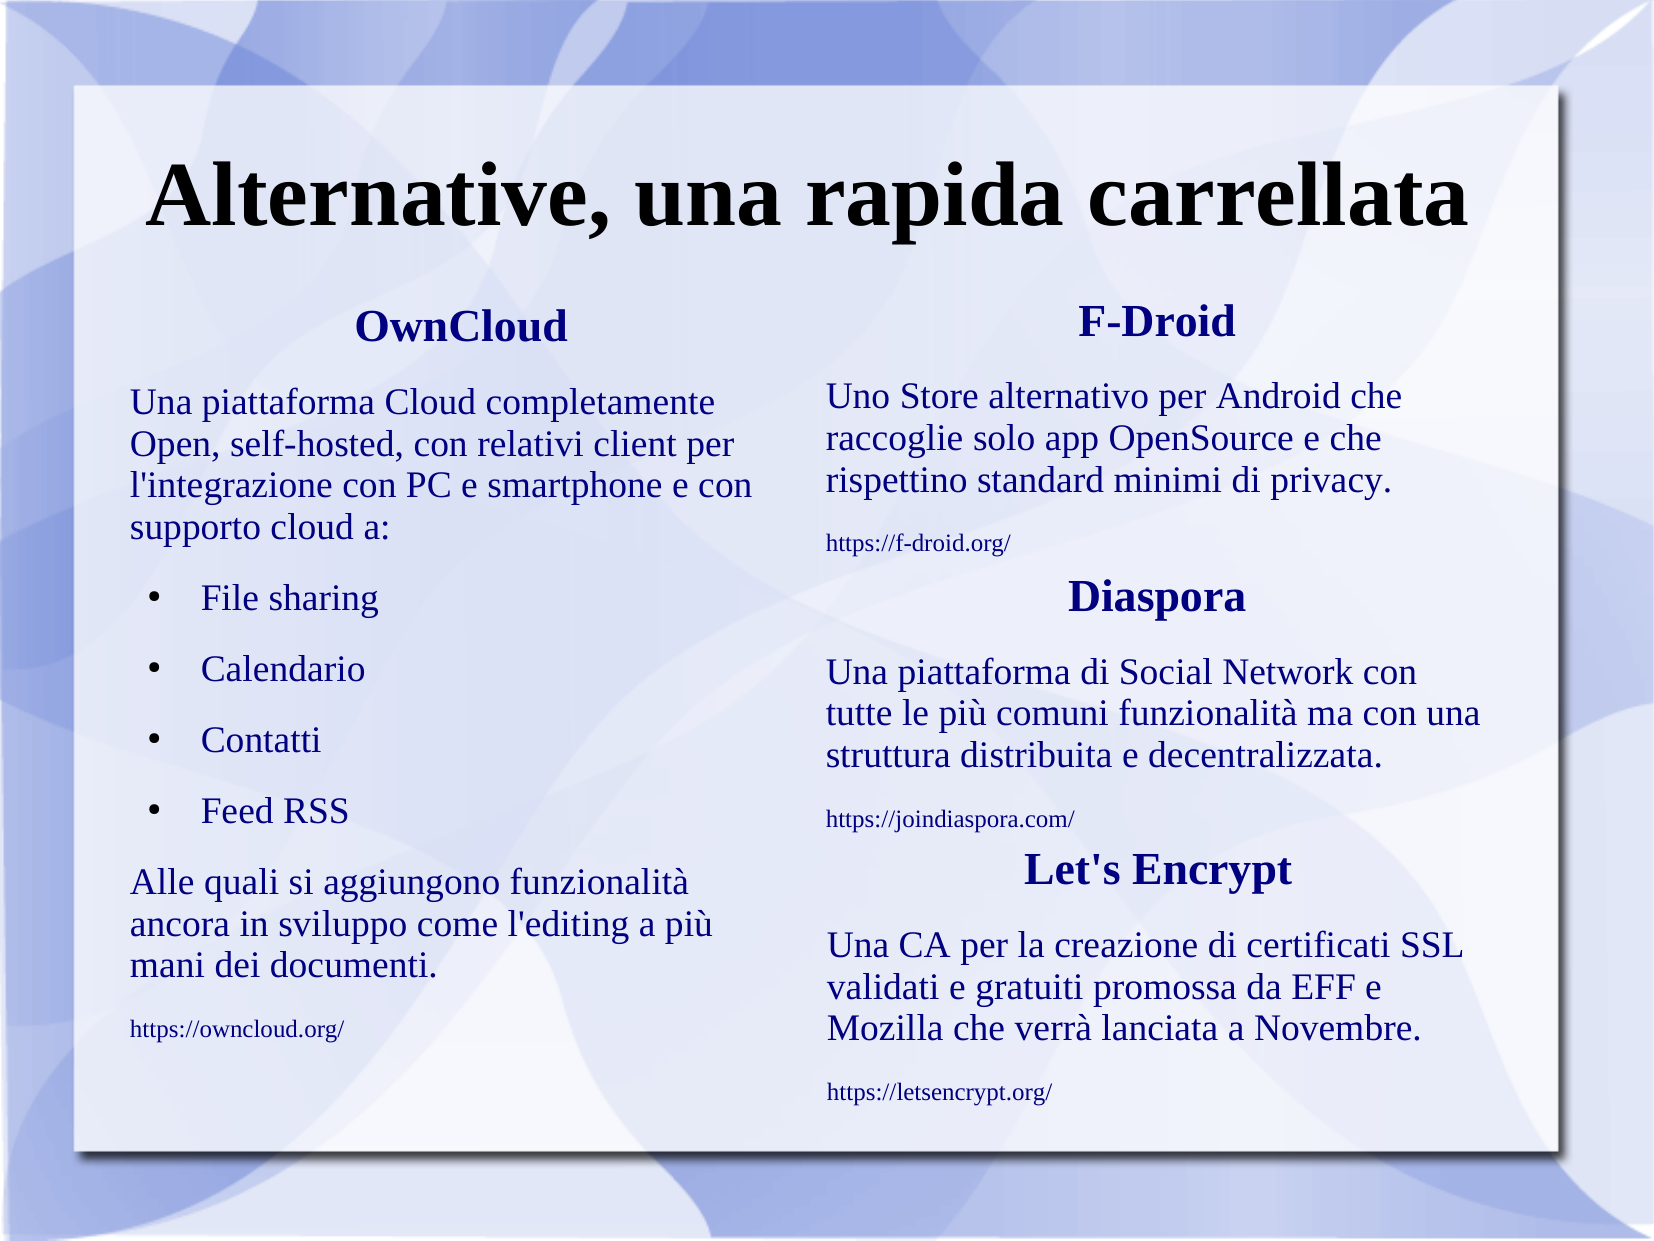

# Alternative, una rapida carrellata
F-Droid
Uno Store alternativo per Android che raccoglie solo app OpenSource e che rispettino standard minimi di privacy.
https://f-droid.org/
OwnCloud
Una piattaforma Cloud completamente Open, self-hosted, con relativi client per l'integrazione con PC e smartphone e con supporto cloud a:
File sharing
Calendario
Contatti
Feed RSS
Alle quali si aggiungono funzionalità ancora in sviluppo come l'editing a più mani dei documenti.
https://owncloud.org/
Diaspora
Una piattaforma di Social Network con tutte le più comuni funzionalità ma con una struttura distribuita e decentralizzata.
https://joindiaspora.com/
Let's Encrypt
Una CA per la creazione di certificati SSL validati e gratuiti promossa da EFF e Mozilla che verrà lanciata a Novembre.
https://letsencrypt.org/